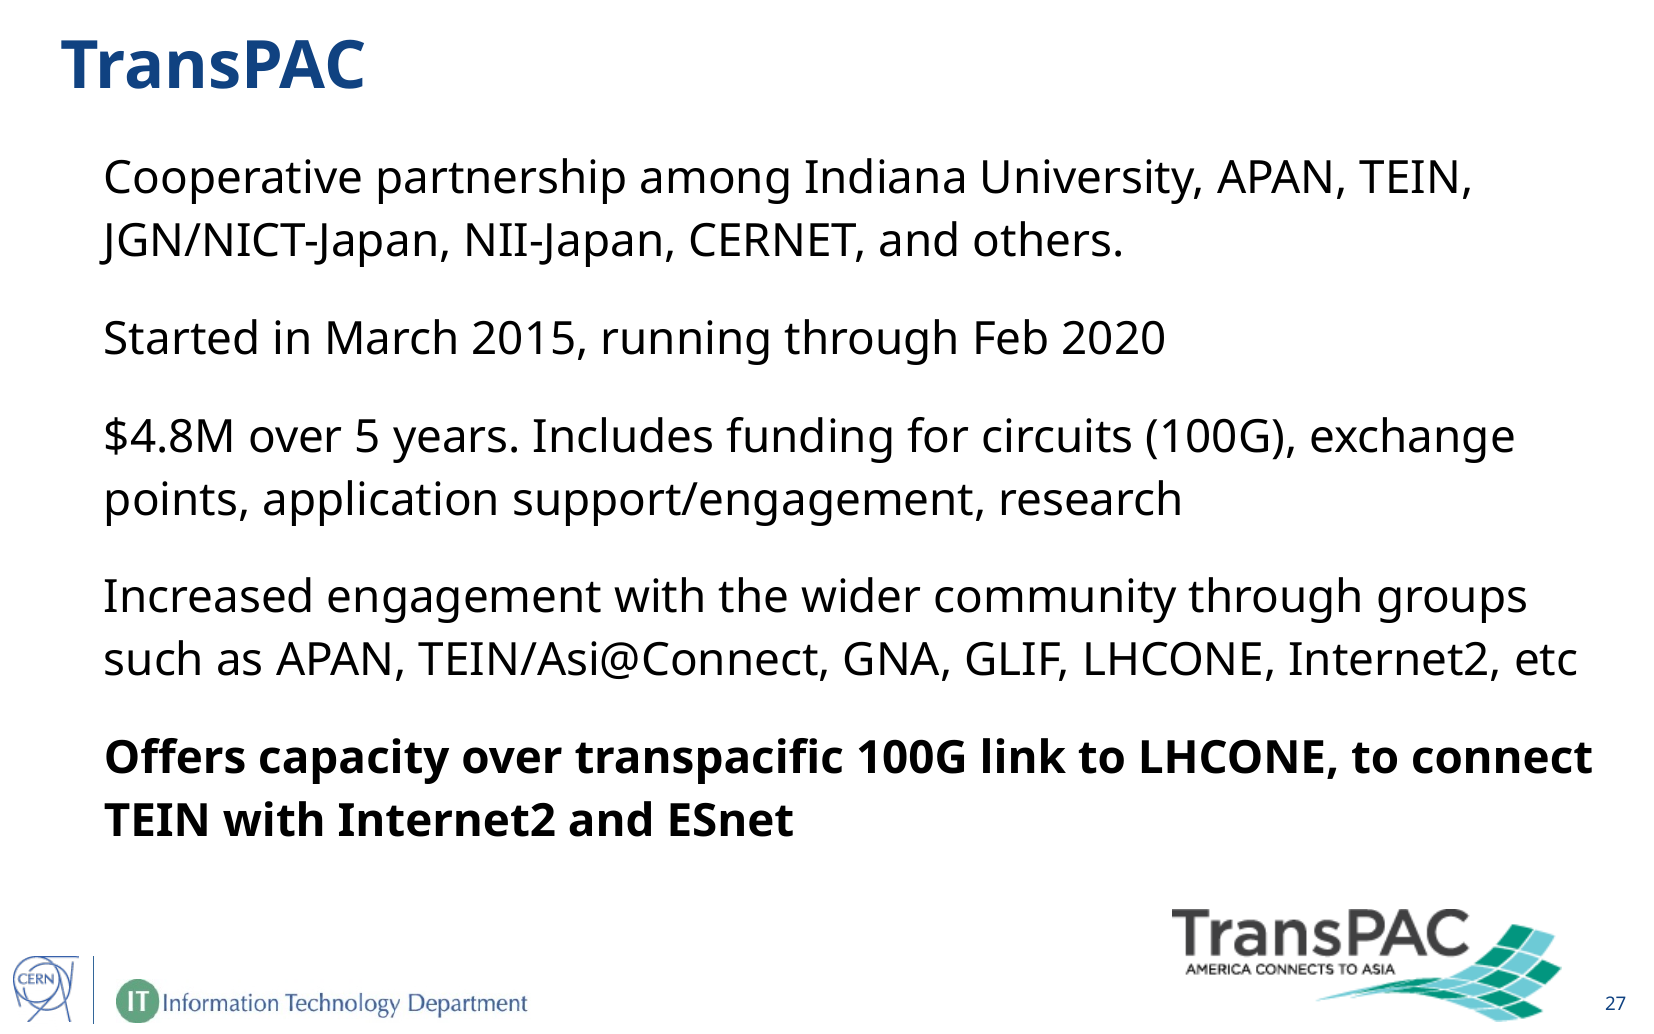

# TransPAC
Cooperative partnership among Indiana University, APAN, TEIN, JGN/NICT-Japan, NII-Japan, CERNET, and others.
Started in March 2015, running through Feb 2020
$4.8M over 5 years. Includes funding for circuits (100G), exchange points, application support/engagement, research
Increased engagement with the wider community through groups such as APAN, TEIN/Asi@Connect, GNA, GLIF, LHCONE, Internet2, etc
Offers capacity over transpacific 100G link to LHCONE, to connect TEIN with Internet2 and ESnet